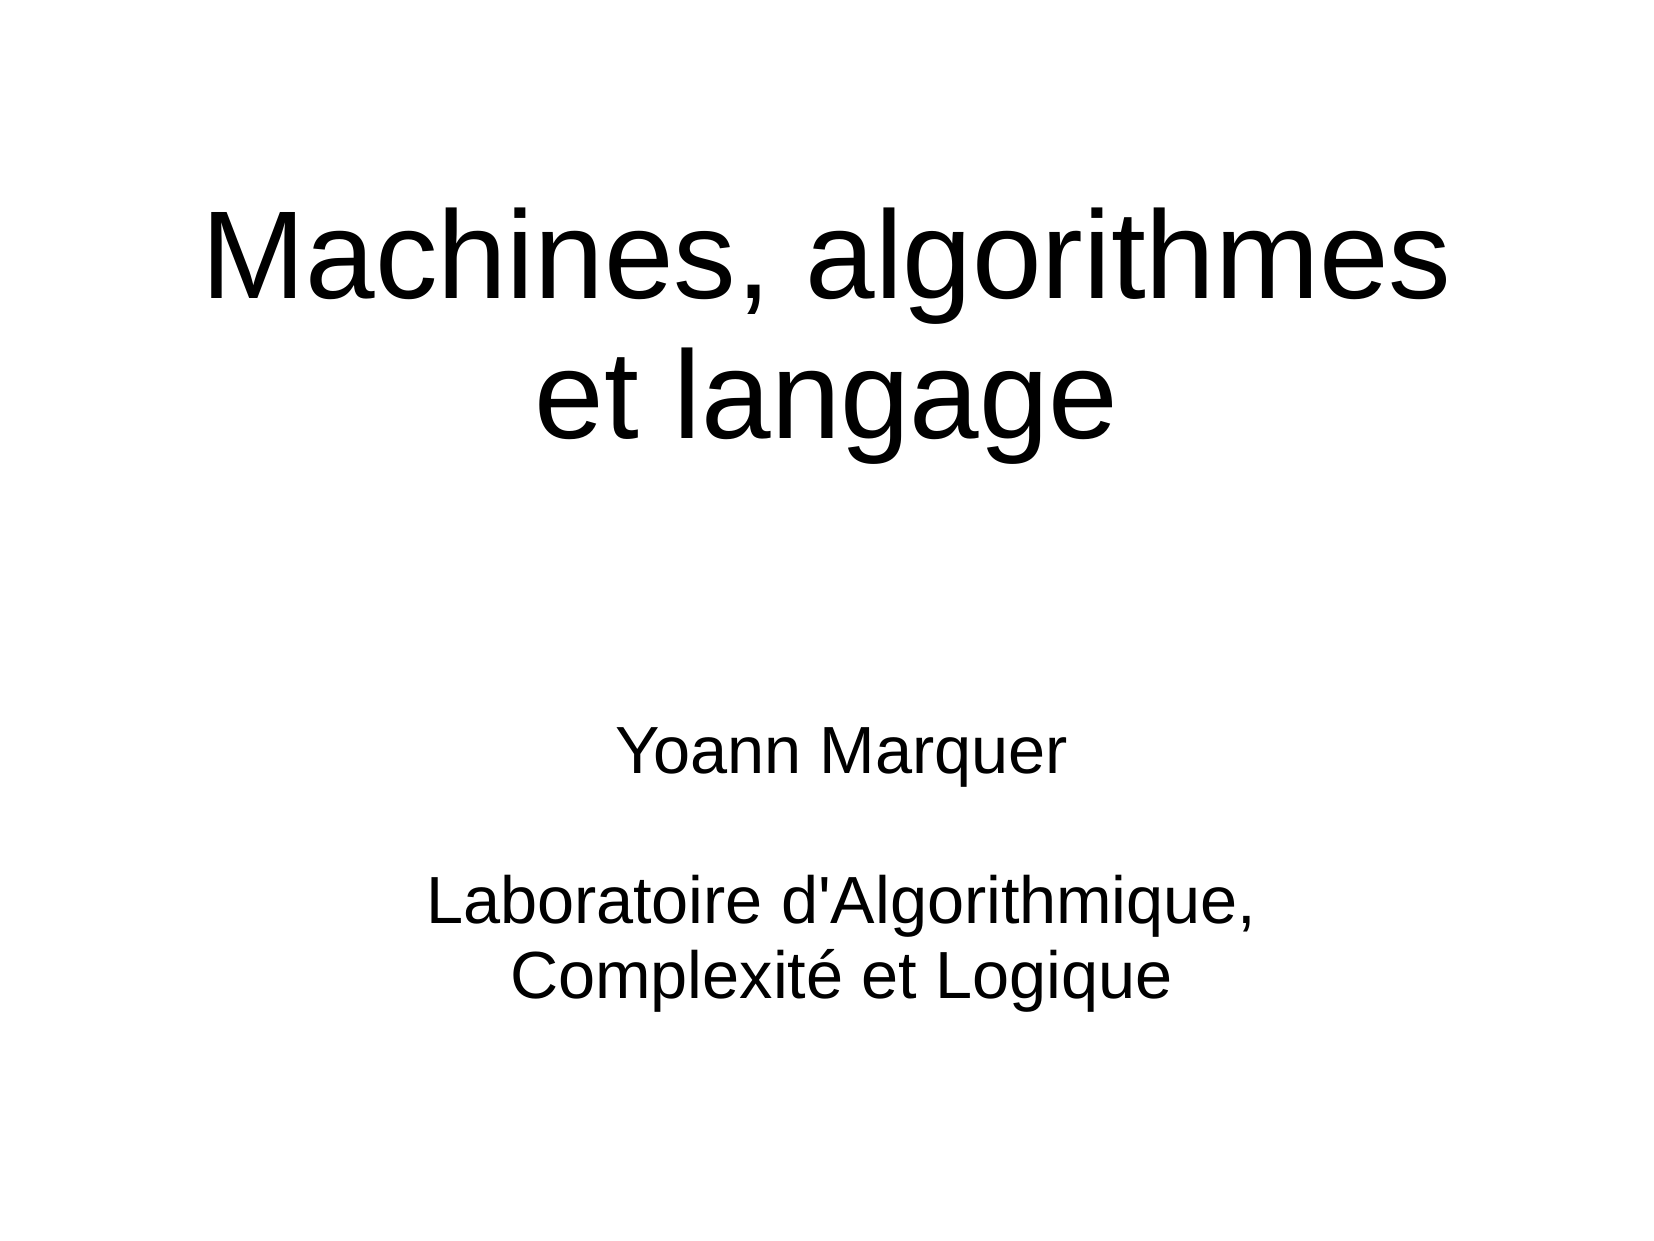

# Machines, algorithmes et langage
Yoann Marquer
Laboratoire d'Algorithmique, Complexité et Logique